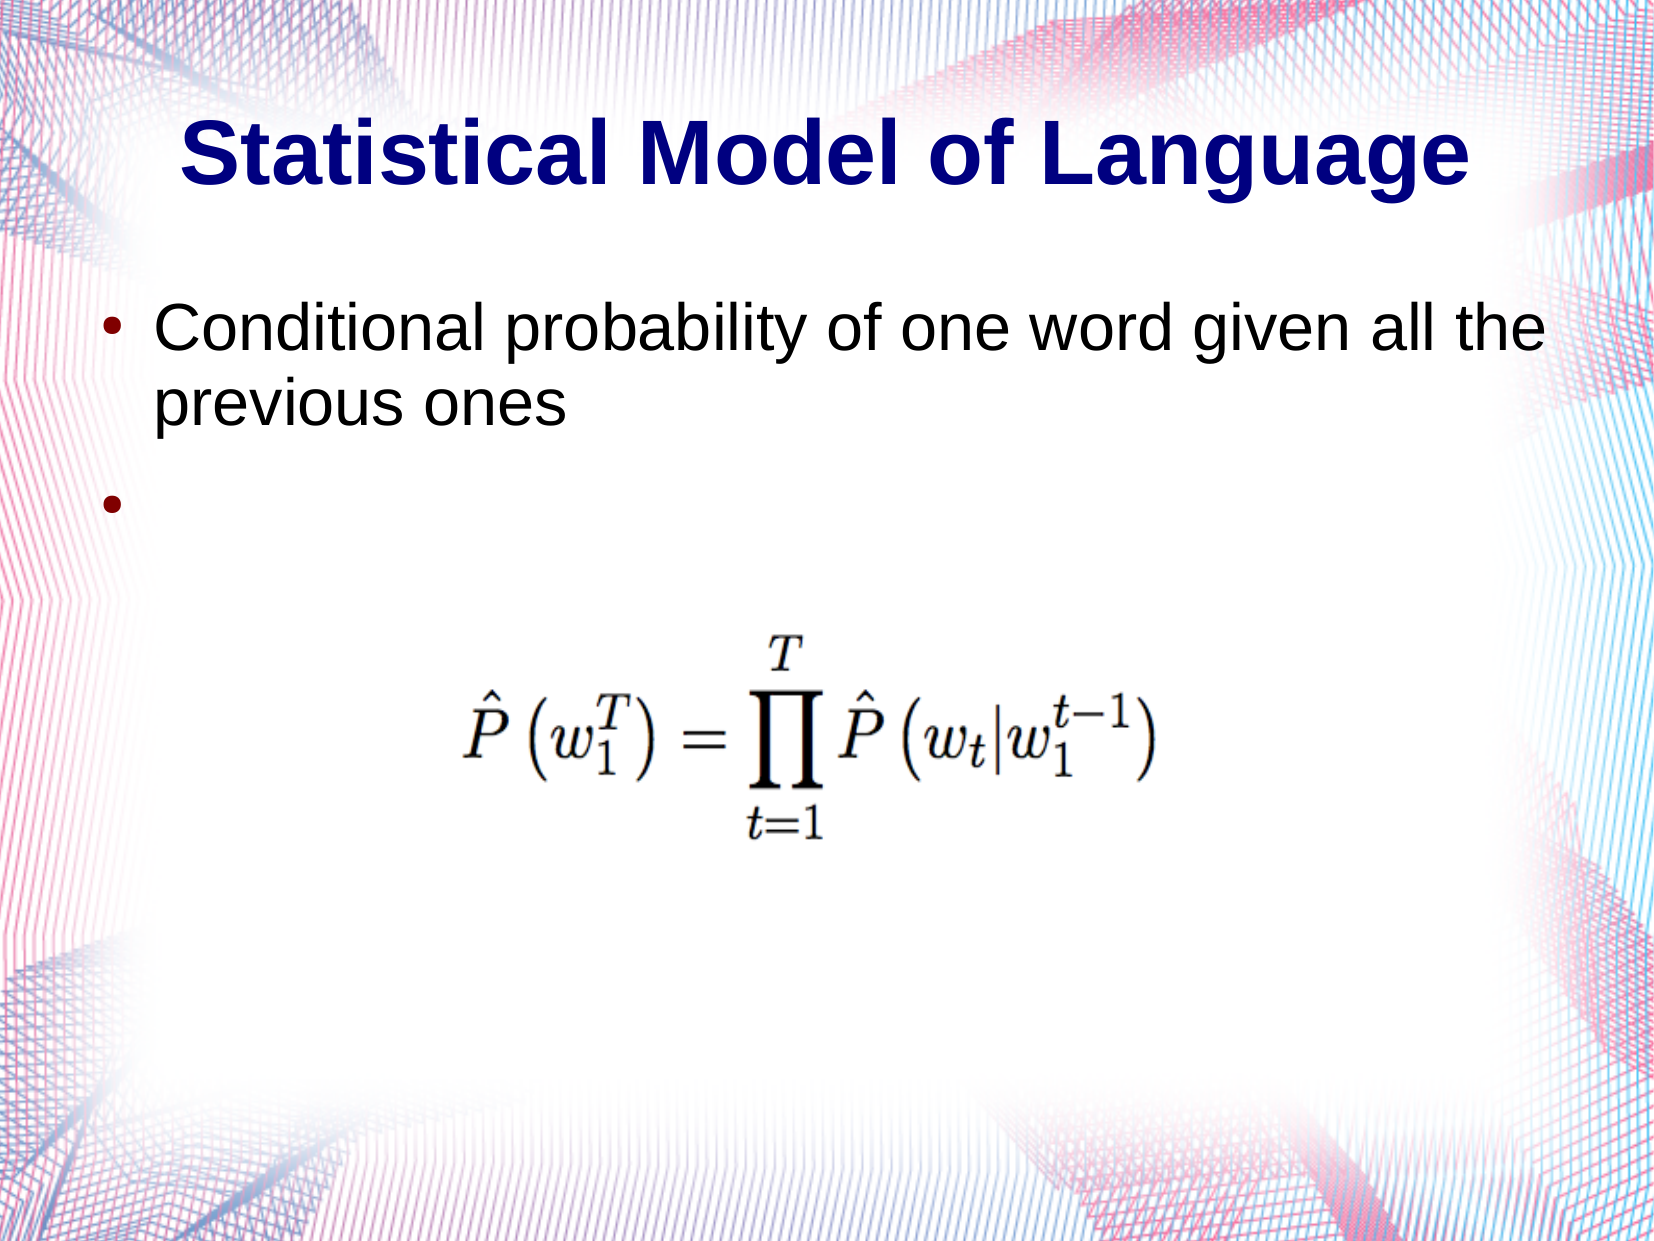

# Statistical Model of Language
Conditional probability of one word given all the previous ones